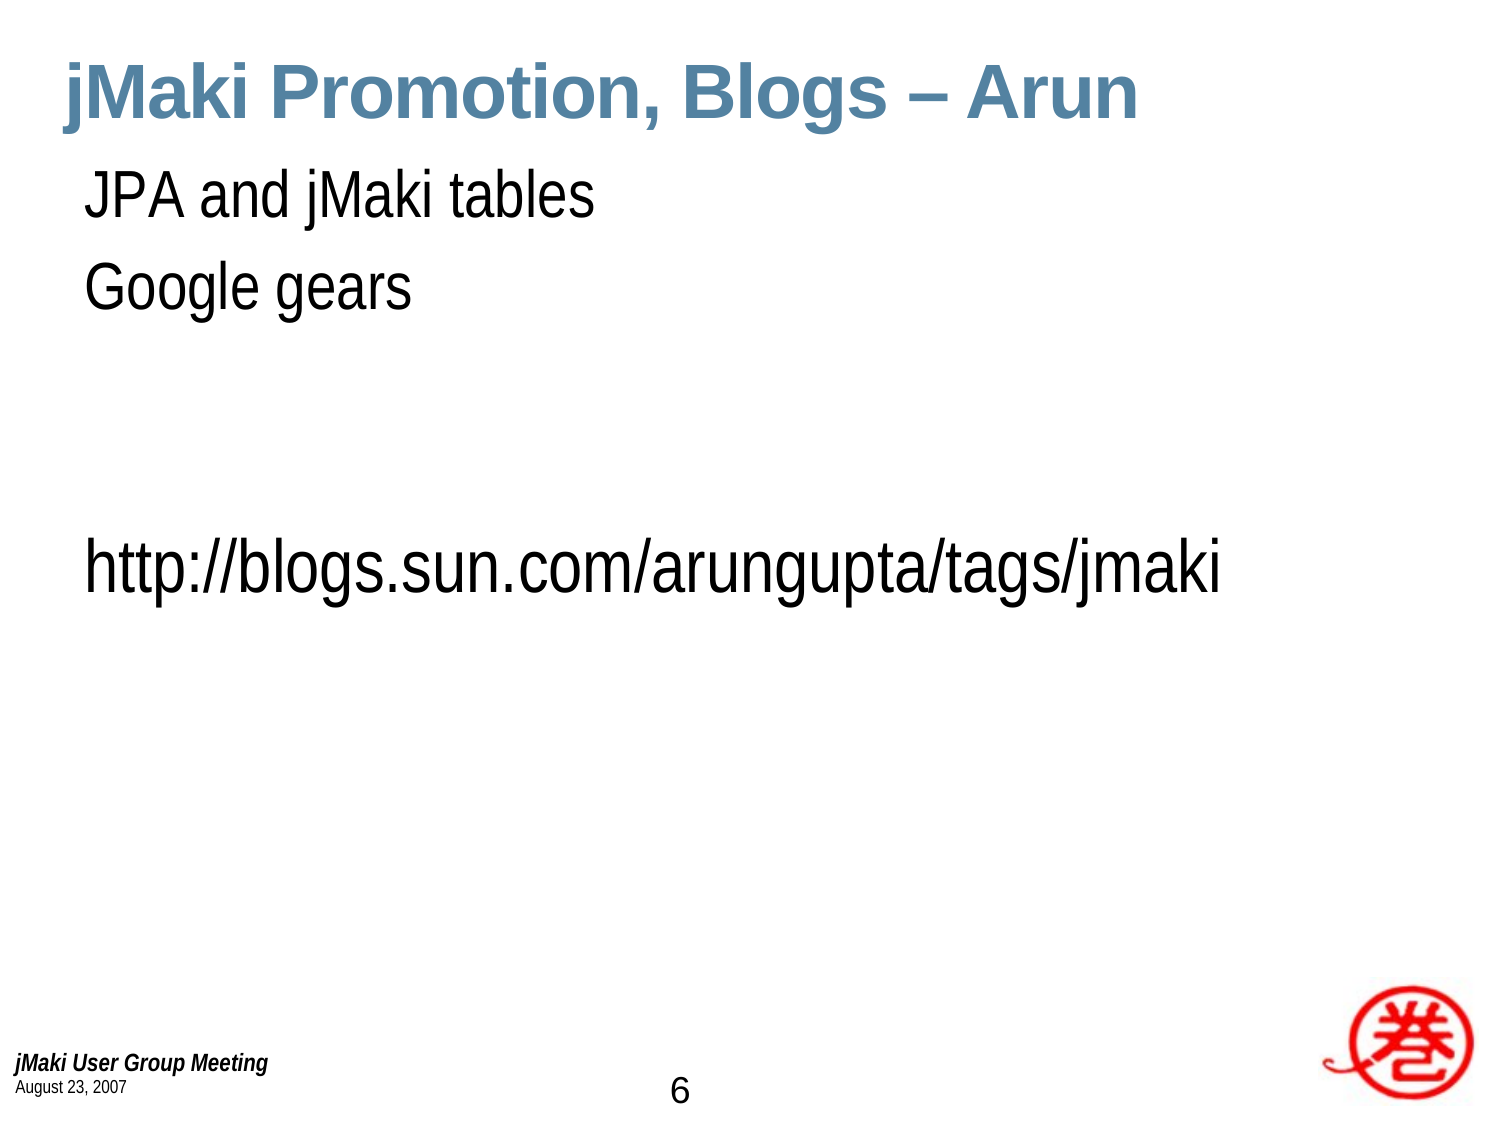

# jMaki Promotion, Blogs – Arun
JPA and jMaki tables
Google gears
http://blogs.sun.com/arungupta/tags/jmaki